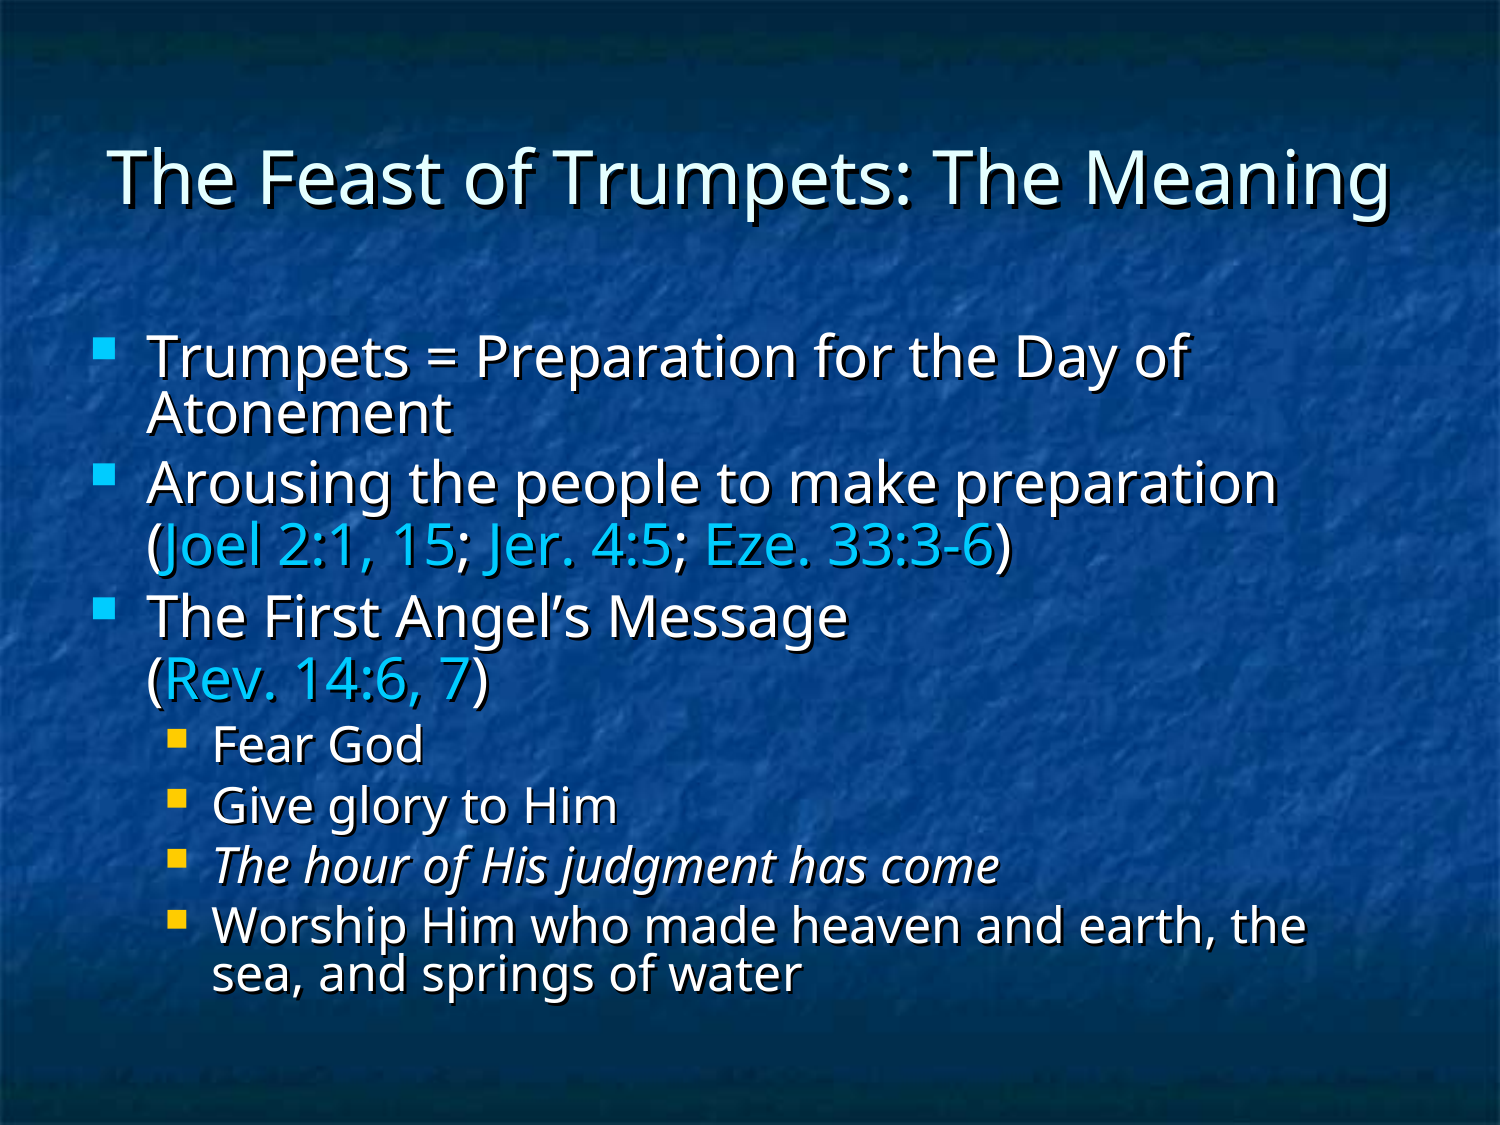

# The Feast of Trumpets: The Meaning
Trumpets = Preparation for the Day of Atonement
Arousing the people to make preparation
(Joel 2:1, 15; Jer. 4:5; Eze. 33:3-6)
The First Angel’s Message
(Rev. 14:6, 7)
Fear God
Give glory to Him
The hour of His judgment has come
Worship Him who made heaven and earth, the sea, and springs of water